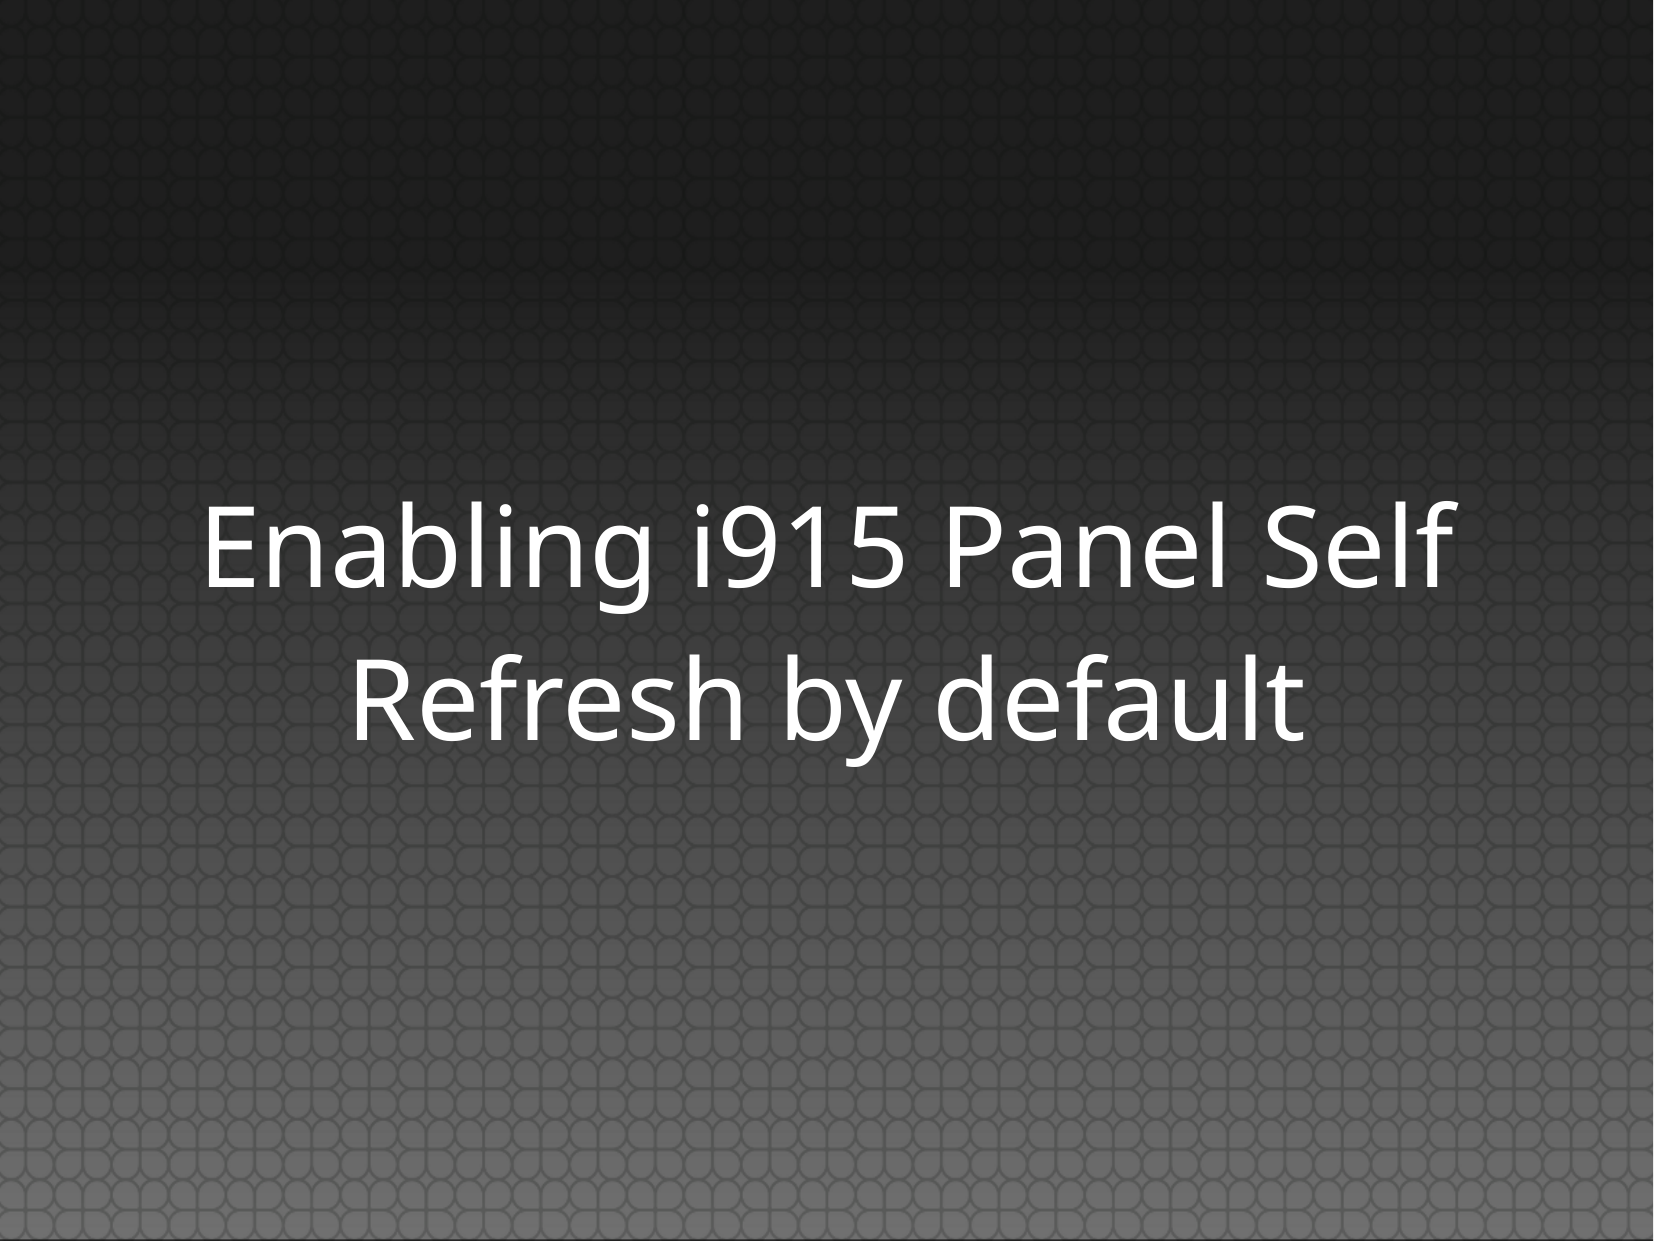

# Enabling i915 Panel Self Refresh by default